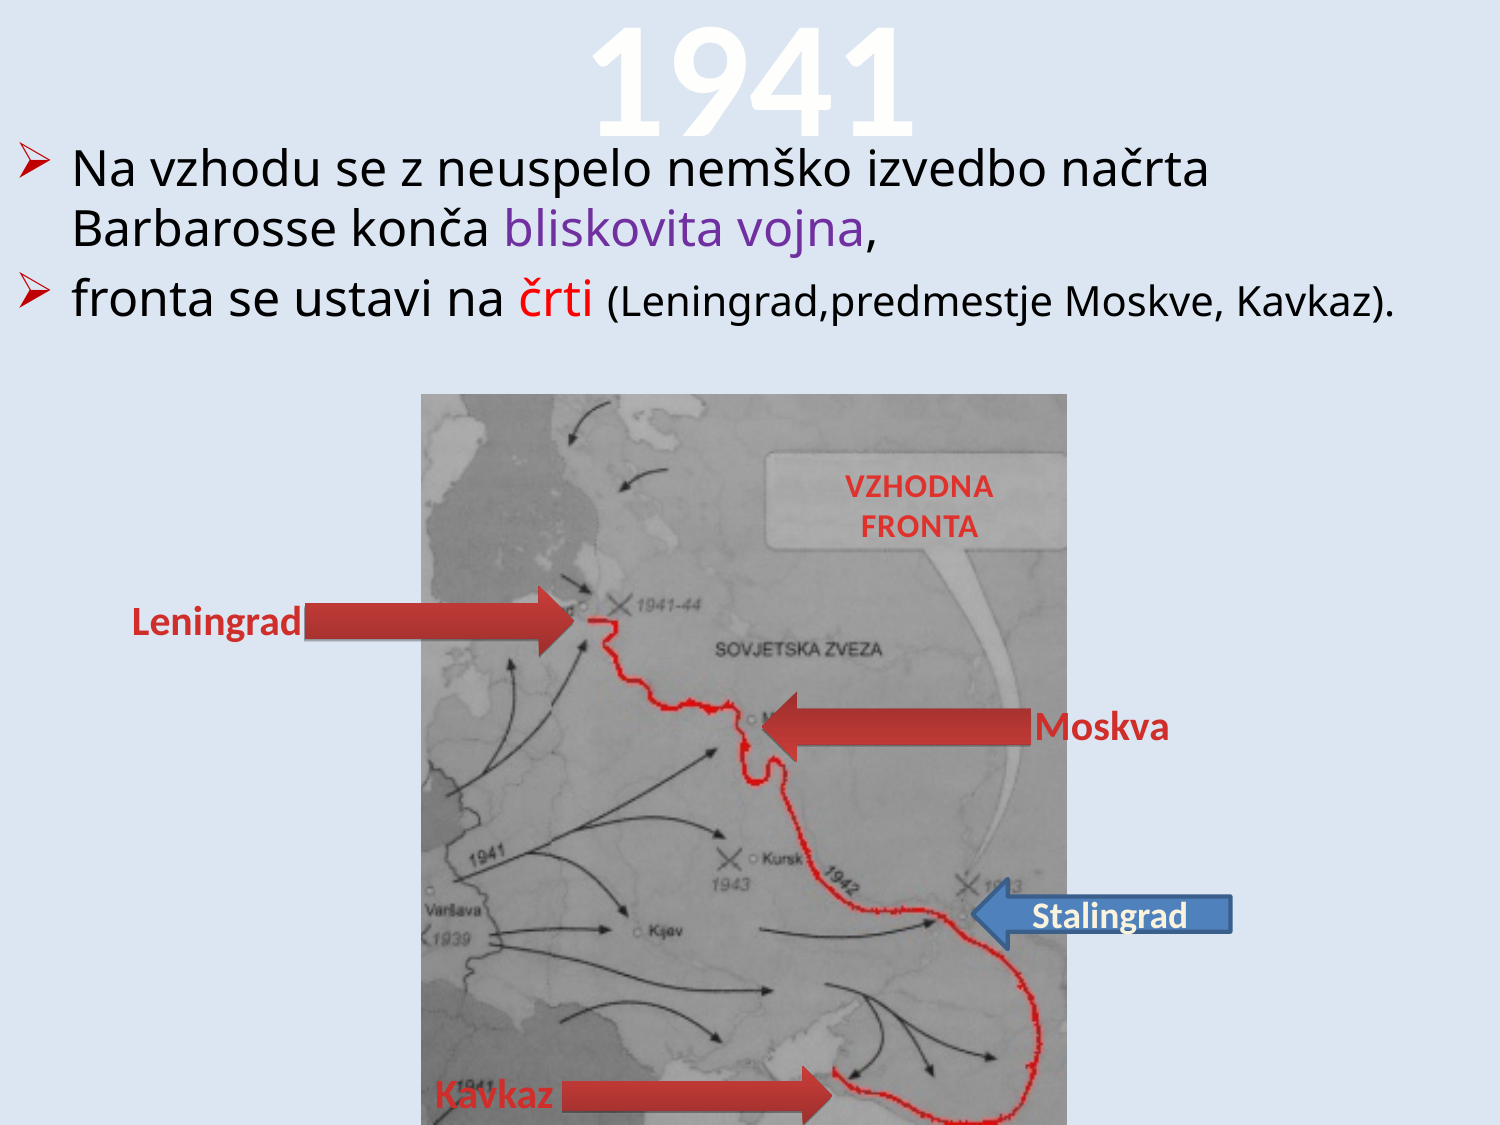

# 1941
Na vzhodu se z neuspelo nemško izvedbo načrta Barbarosse konča bliskovita vojna,
fronta se ustavi na črti (Leningrad,predmestje Moskve, Kavkaz).
VZHODNA FRONTA
Leningrad
Moskva
Stalingrad
Kavkaz